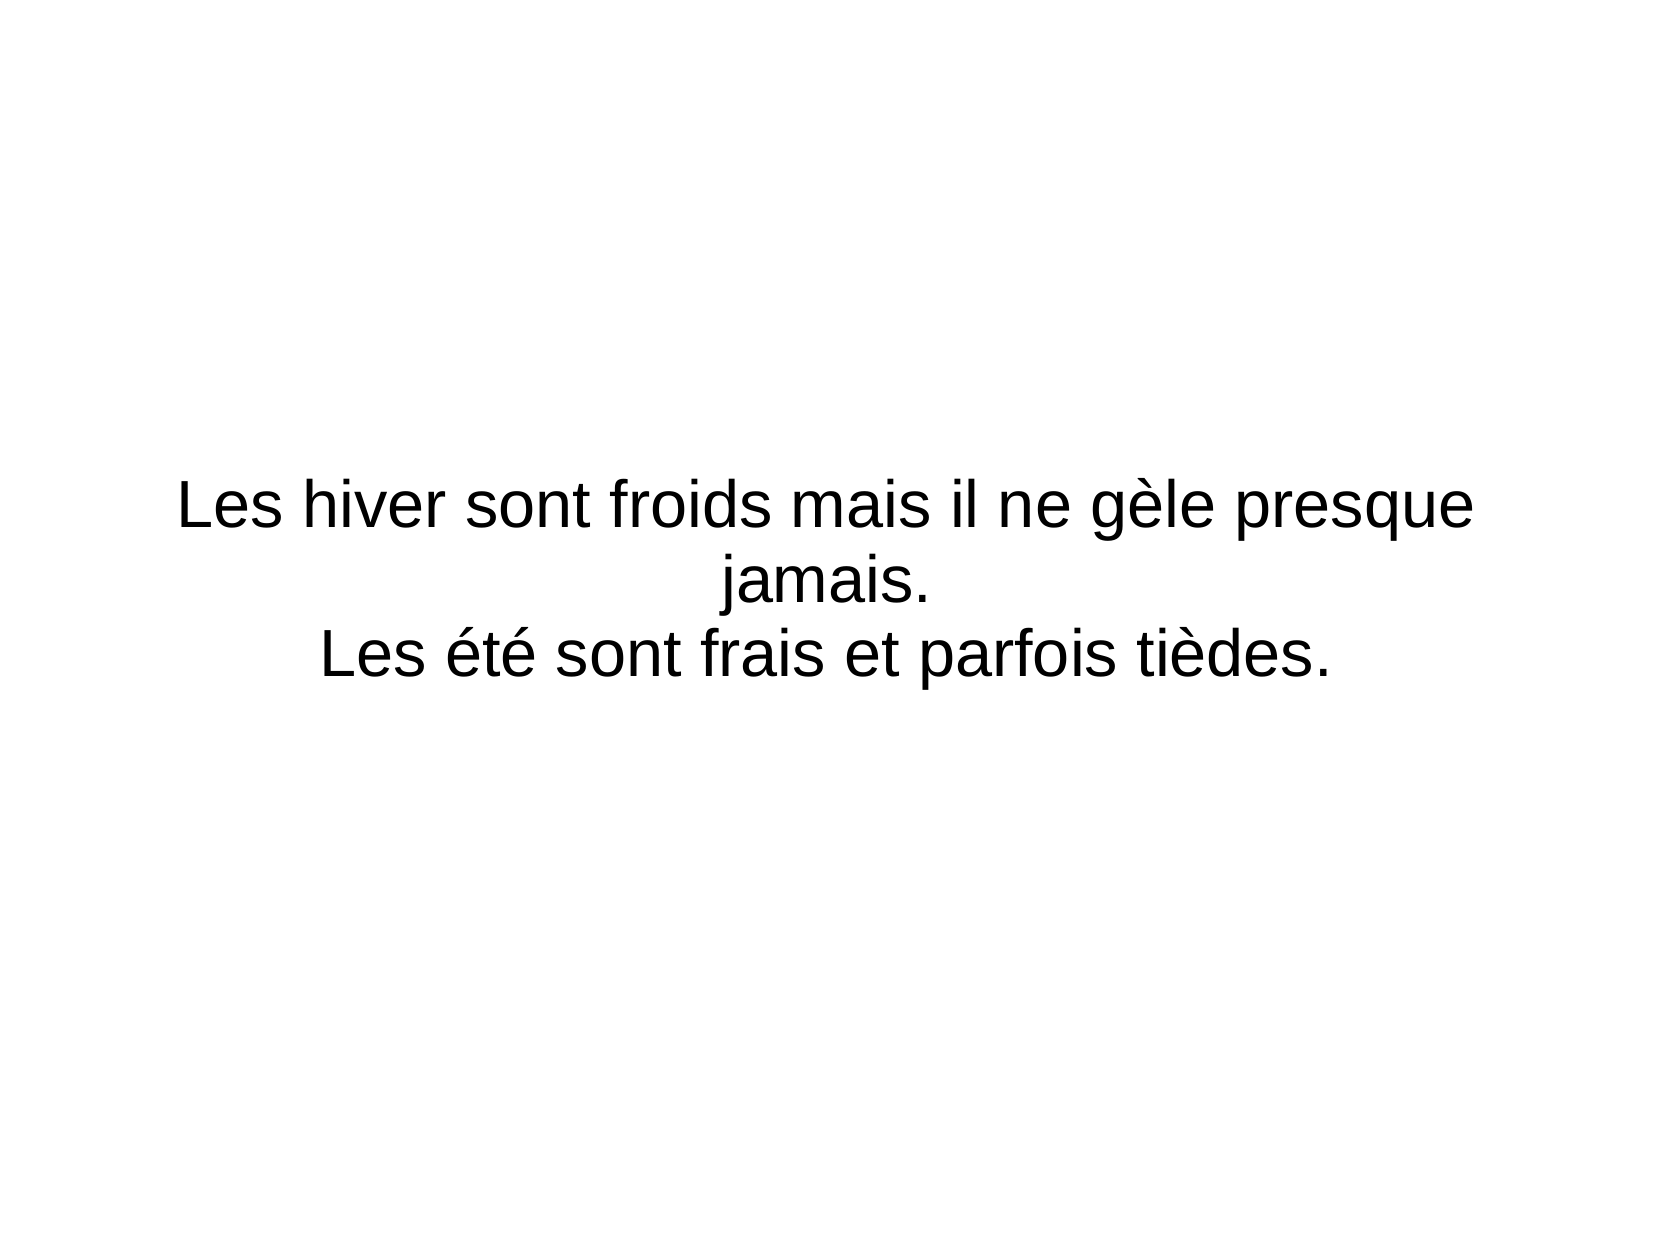

# Les hiver sont froids mais il ne gèle presque jamais.
Les été sont frais et parfois tièdes.